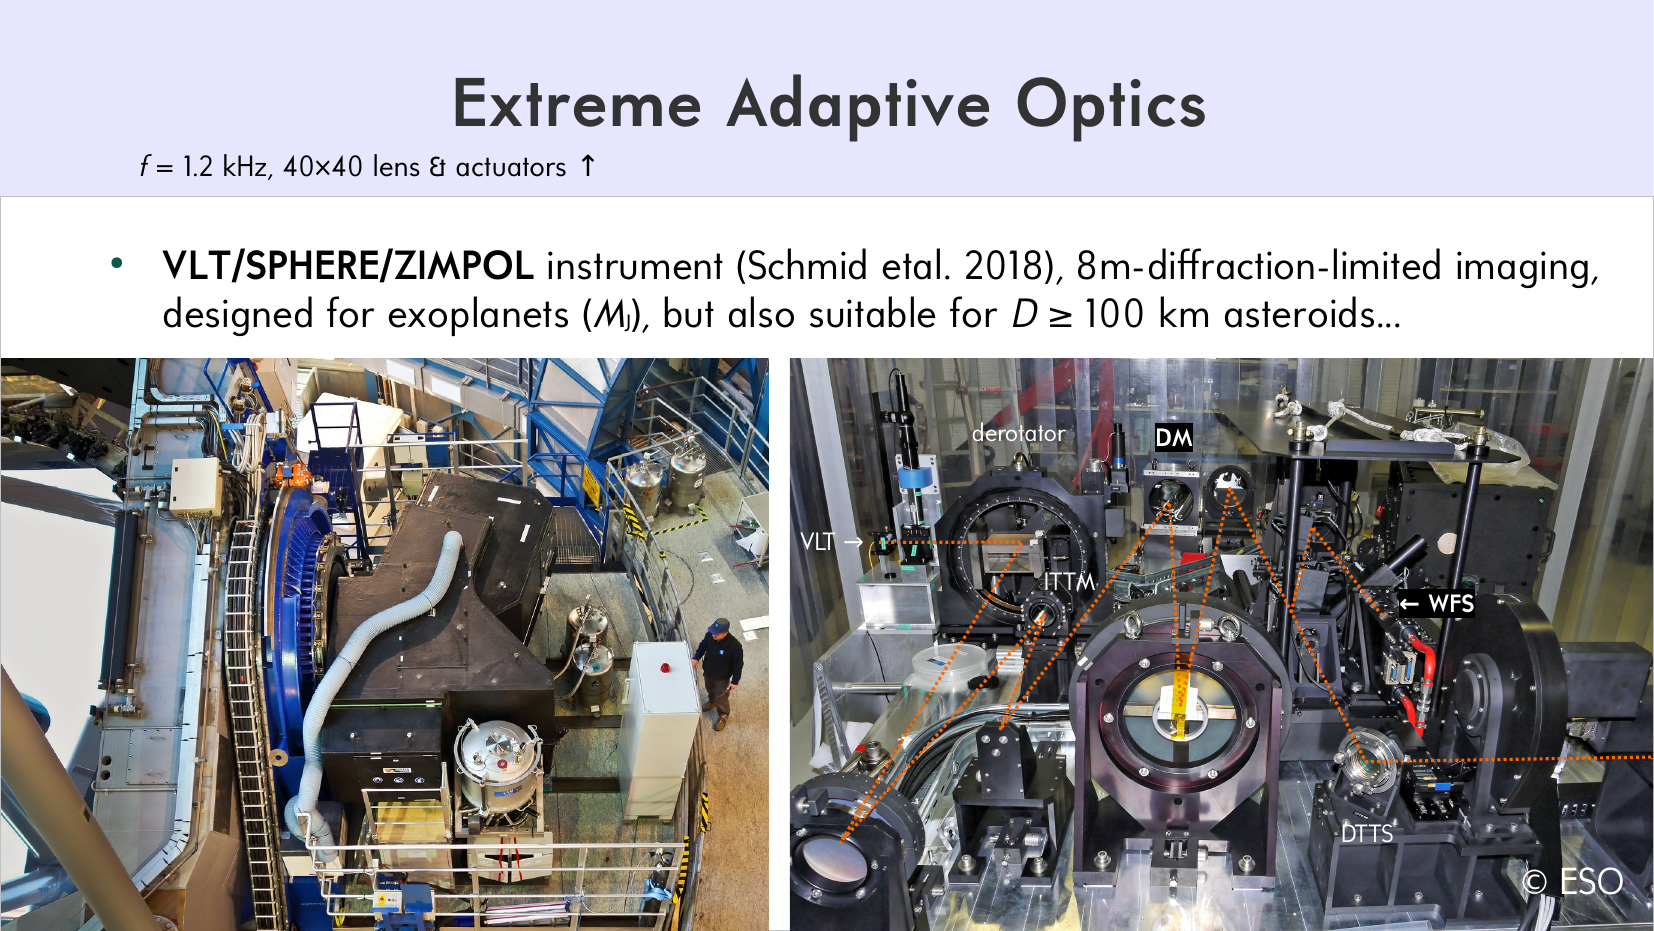

# Extreme Adaptive Optics
f = 1.2 kHz, 40×40 lens & actuators ↑
VLT/SPHERE/ZIMPOL instrument (Schmid etal. 2018), 8m-diffraction-limited imaging, designed for exoplanets (MJ), but also suitable for D ≥ 100 km asteroids...
derotator
DM
VLT →
ITTM
← WFS
DTTS
© ESO